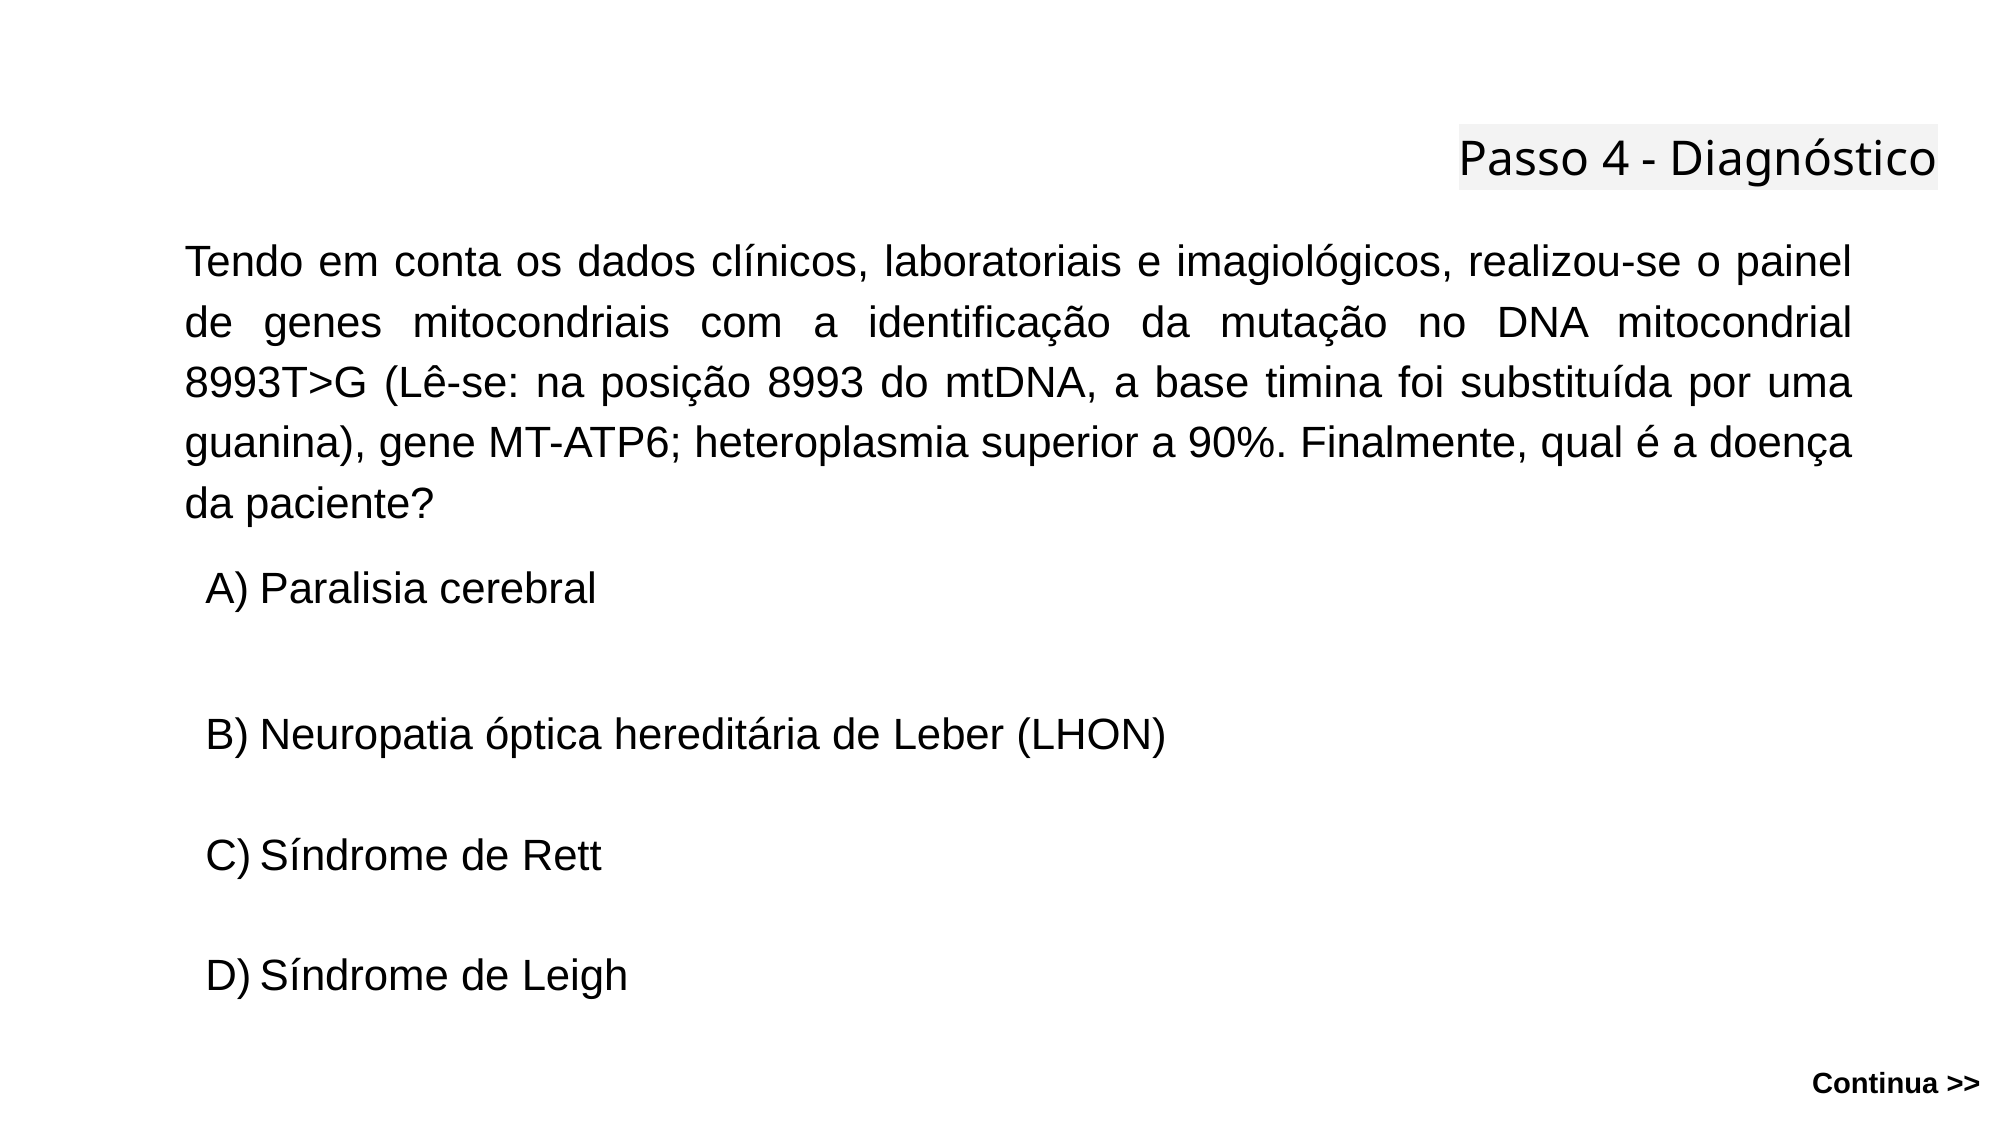

# Passo 4 - Diagnóstico
Tendo em conta os dados clínicos, laboratoriais e imagiológicos, realizou-se o painel de genes mitocondriais com a identificação da mutação no DNA mitocondrial 8993T>G (Lê-se: na posição 8993 do mtDNA, a base timina foi substituída por uma guanina), gene MT-ATP6; heteroplasmia superior a 90%. Finalmente, qual é a doença da paciente?
Paralisia cerebral
Neuropatia óptica hereditária de Leber (LHON)
Síndrome de Rett
Síndrome de Leigh
Continua >>